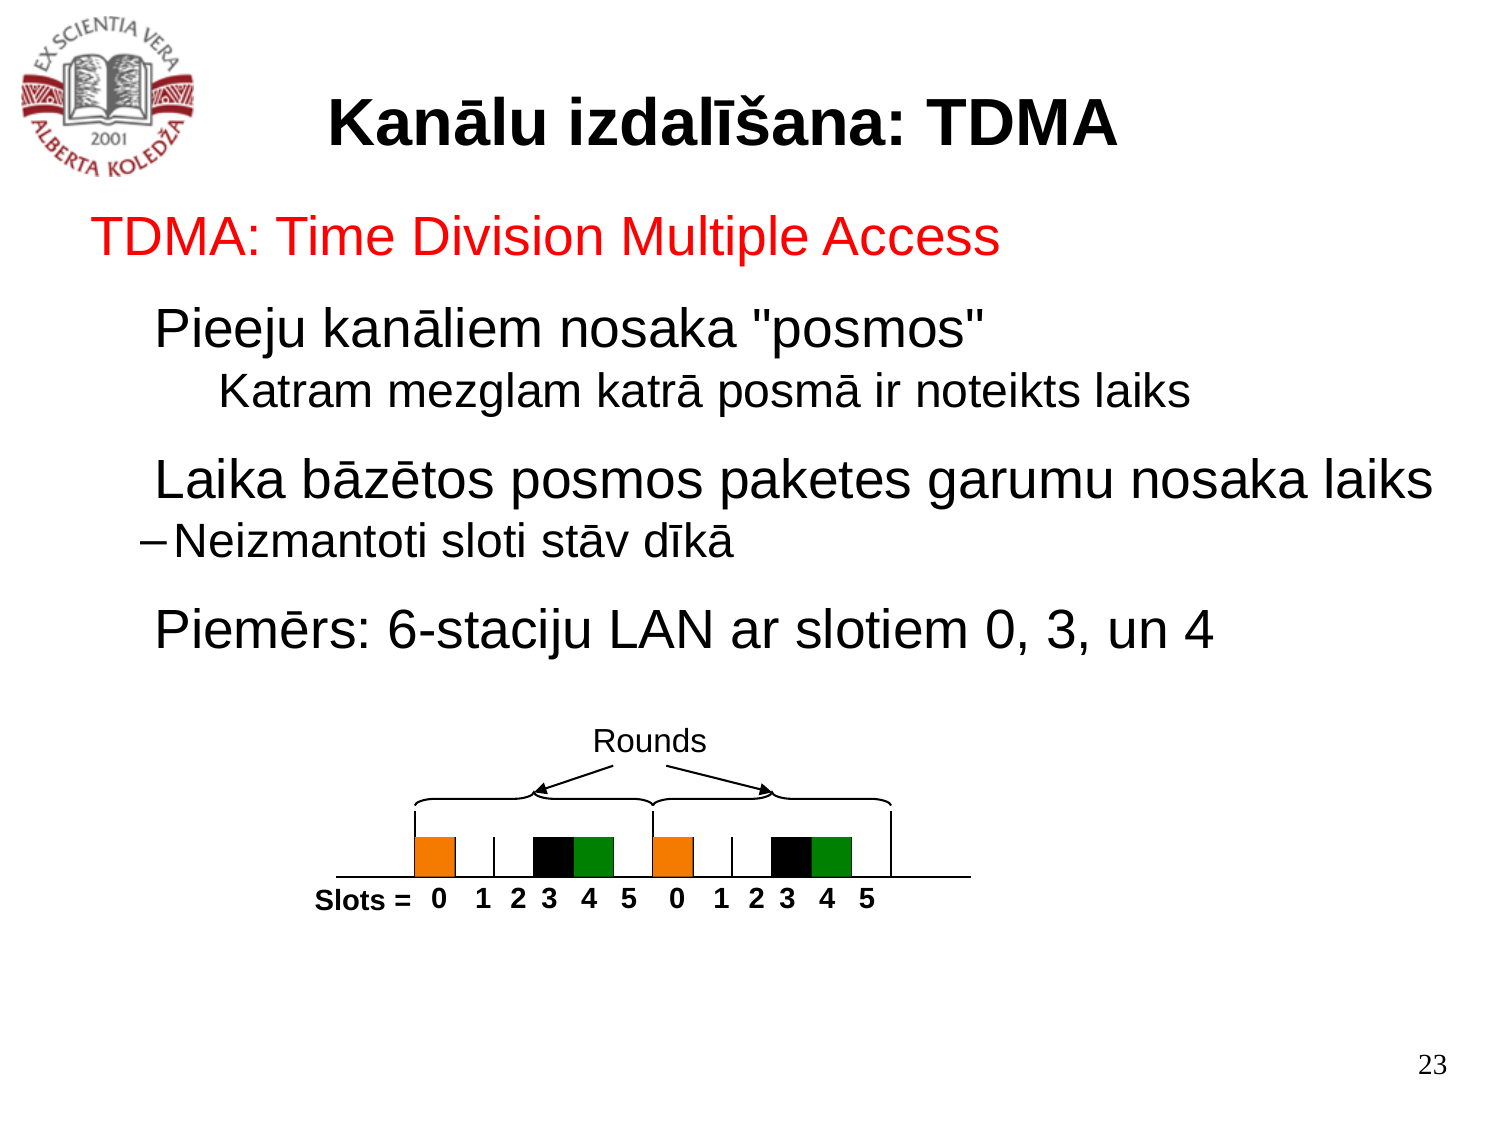

# Kanālu izdalīšana: TDMA
TDMA: Time Division Multiple Access
Pieeju kanāliem nosaka "posmos"
Katram mezglam katrā posmā ir noteikts laiks
Laika bāzētos posmos paketes garumu nosaka laiks
Neizmantoti sloti stāv dīkā
Piemērs: 6-staciju LAN ar slotiem 0, 3, un 4
Rounds
0
1
2
4
5
0
1
2
4
5
3
3
Slots =